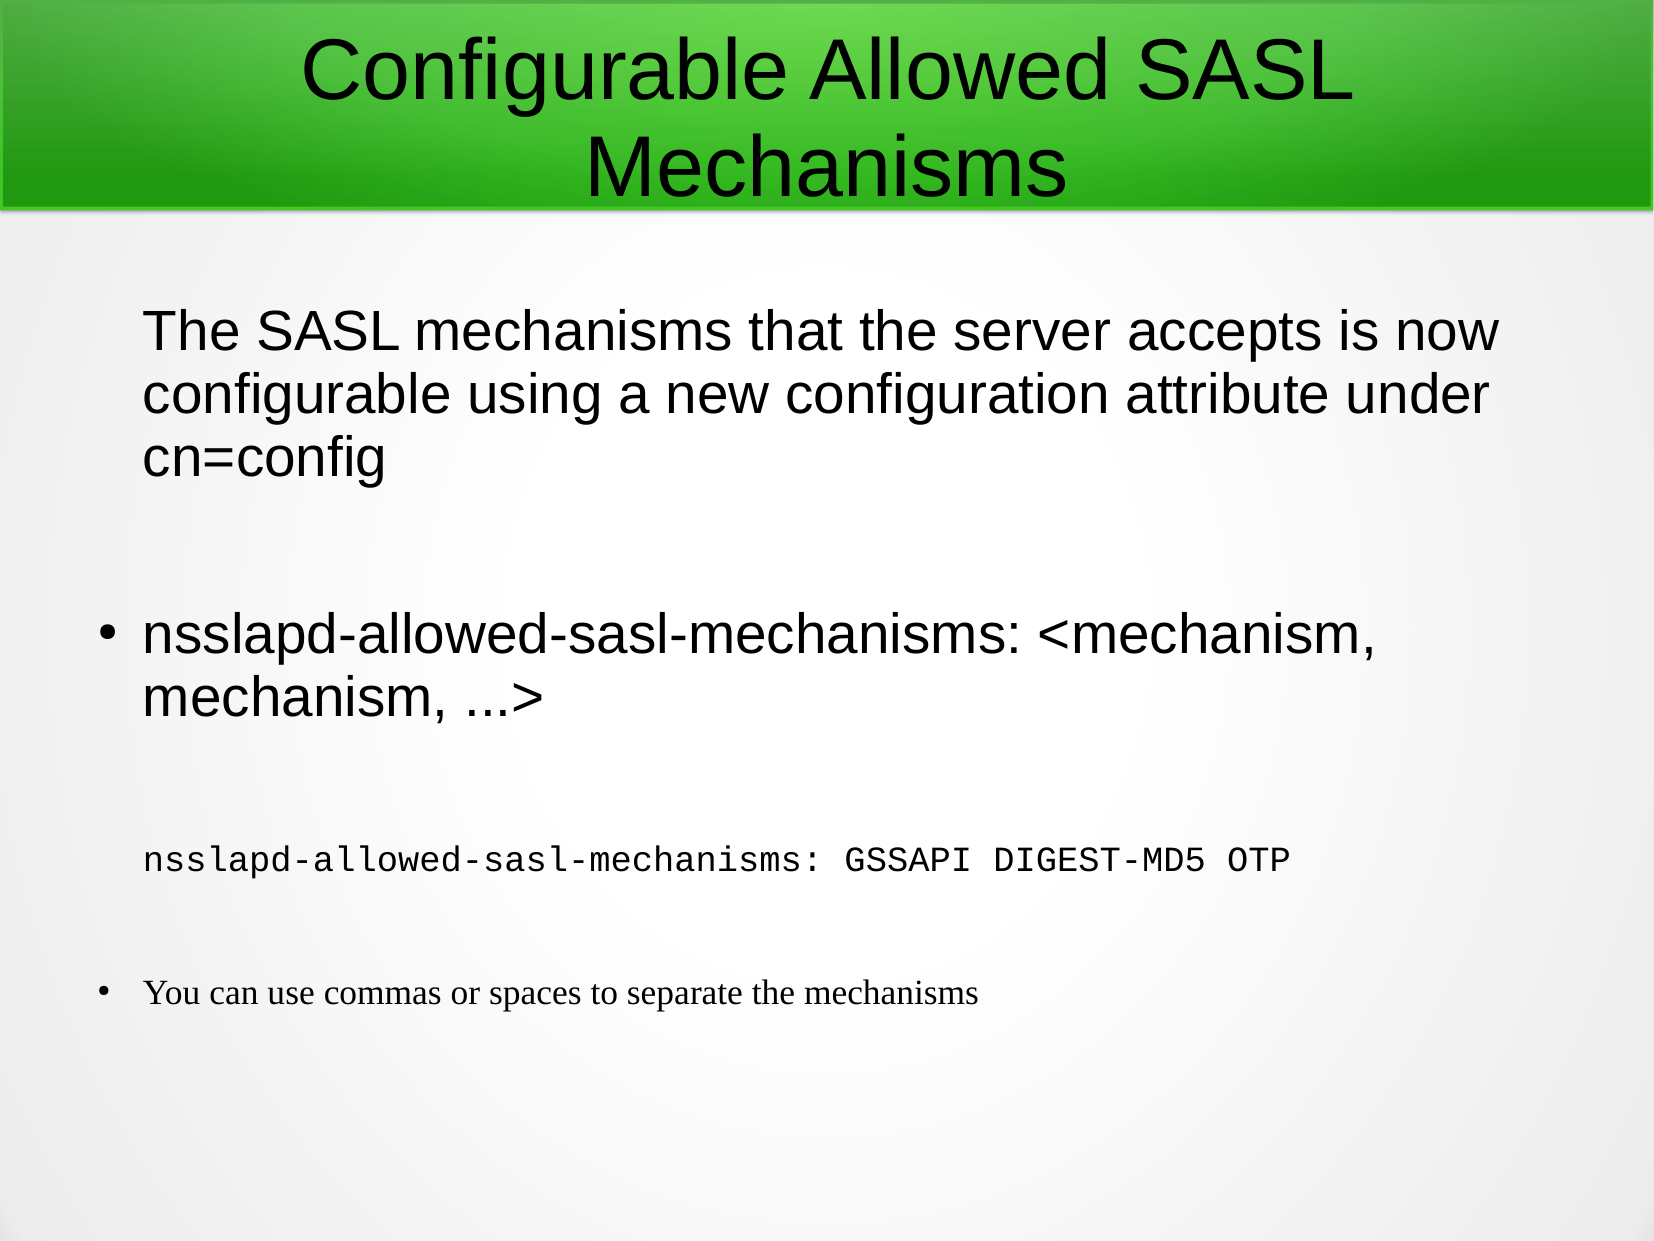

# Configurable Allowed SASL Mechanisms
The SASL mechanisms that the server accepts is now configurable using a new configuration attribute under cn=config
nsslapd-allowed-sasl-mechanisms: <mechanism, mechanism, ...>
nsslapd-allowed-sasl-mechanisms: GSSAPI DIGEST-MD5 OTP
You can use commas or spaces to separate the mechanisms